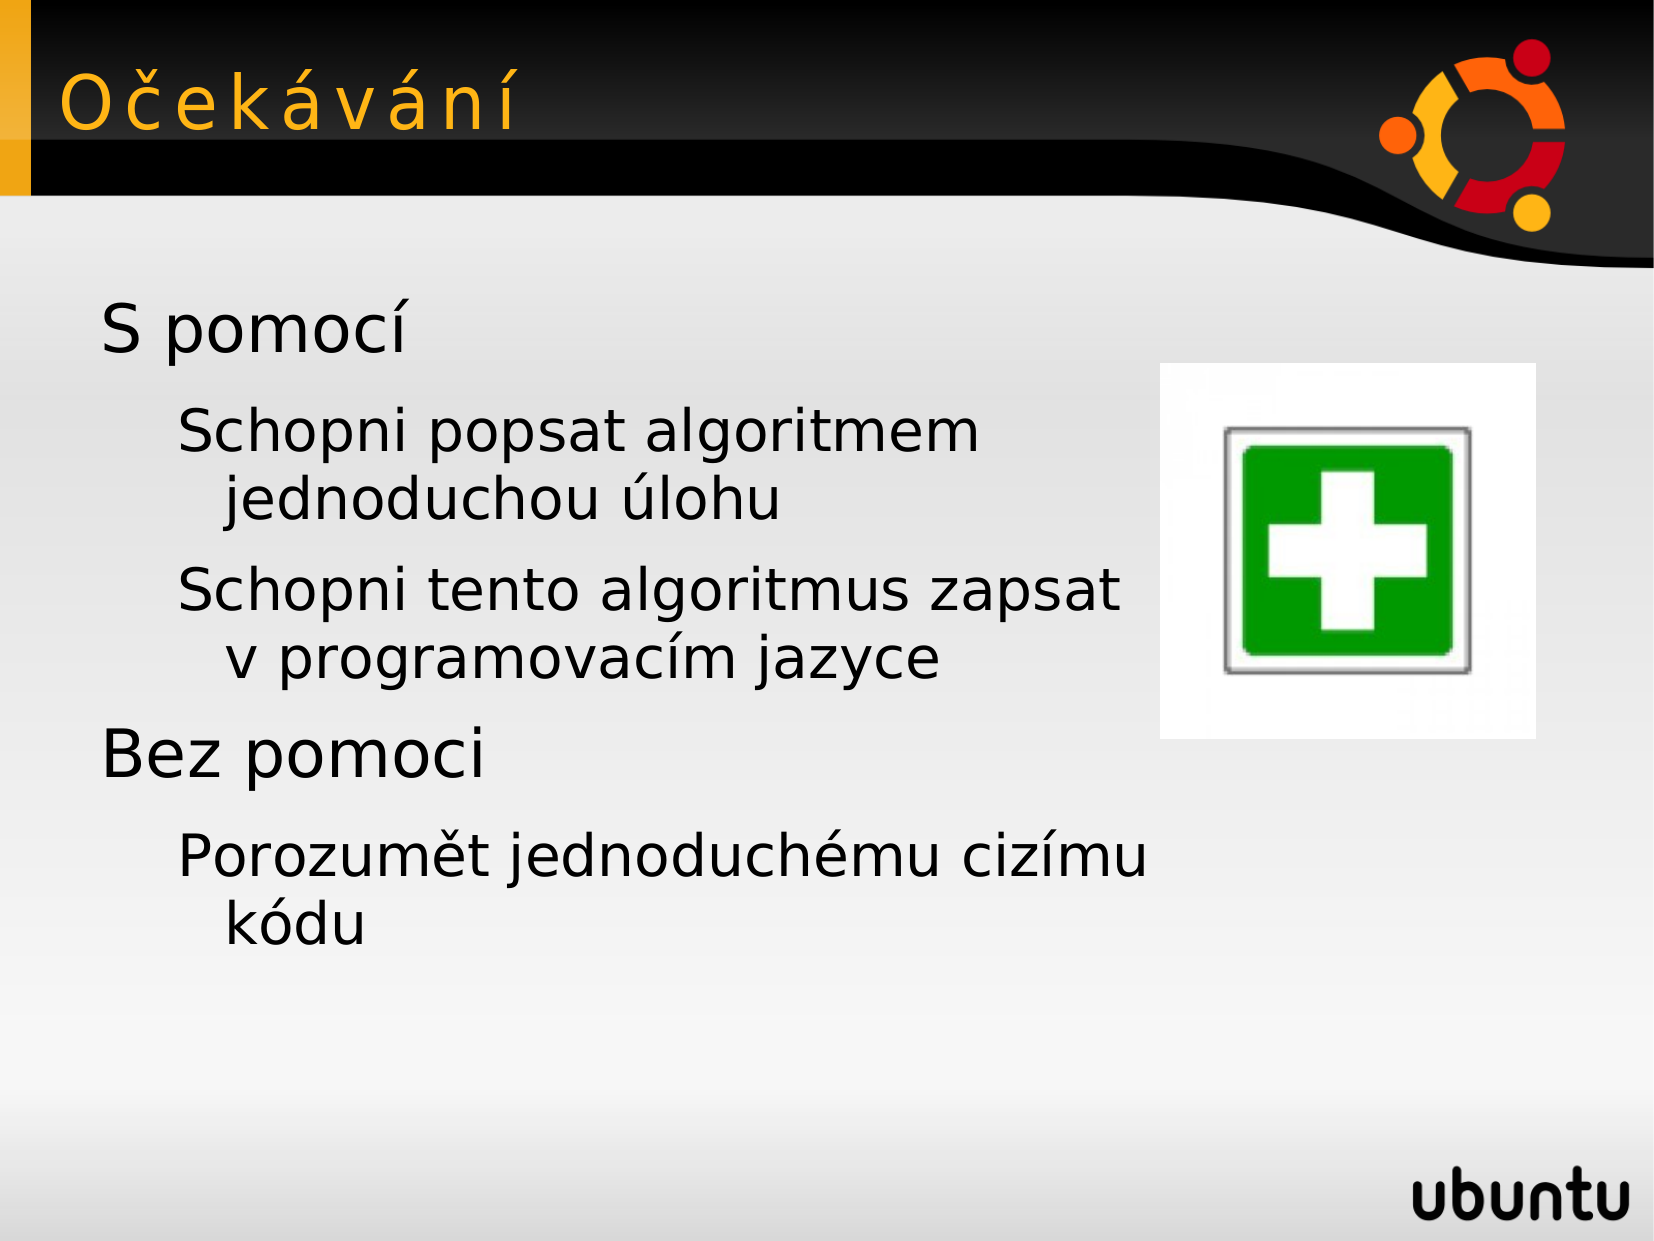

# Očekávání
S pomocí
Schopni popsat algoritmem jednoduchou úlohu
Schopni tento algoritmus zapsat v programovacím jazyce
Bez pomoci
Porozumět jednoduchému cizímu kódu